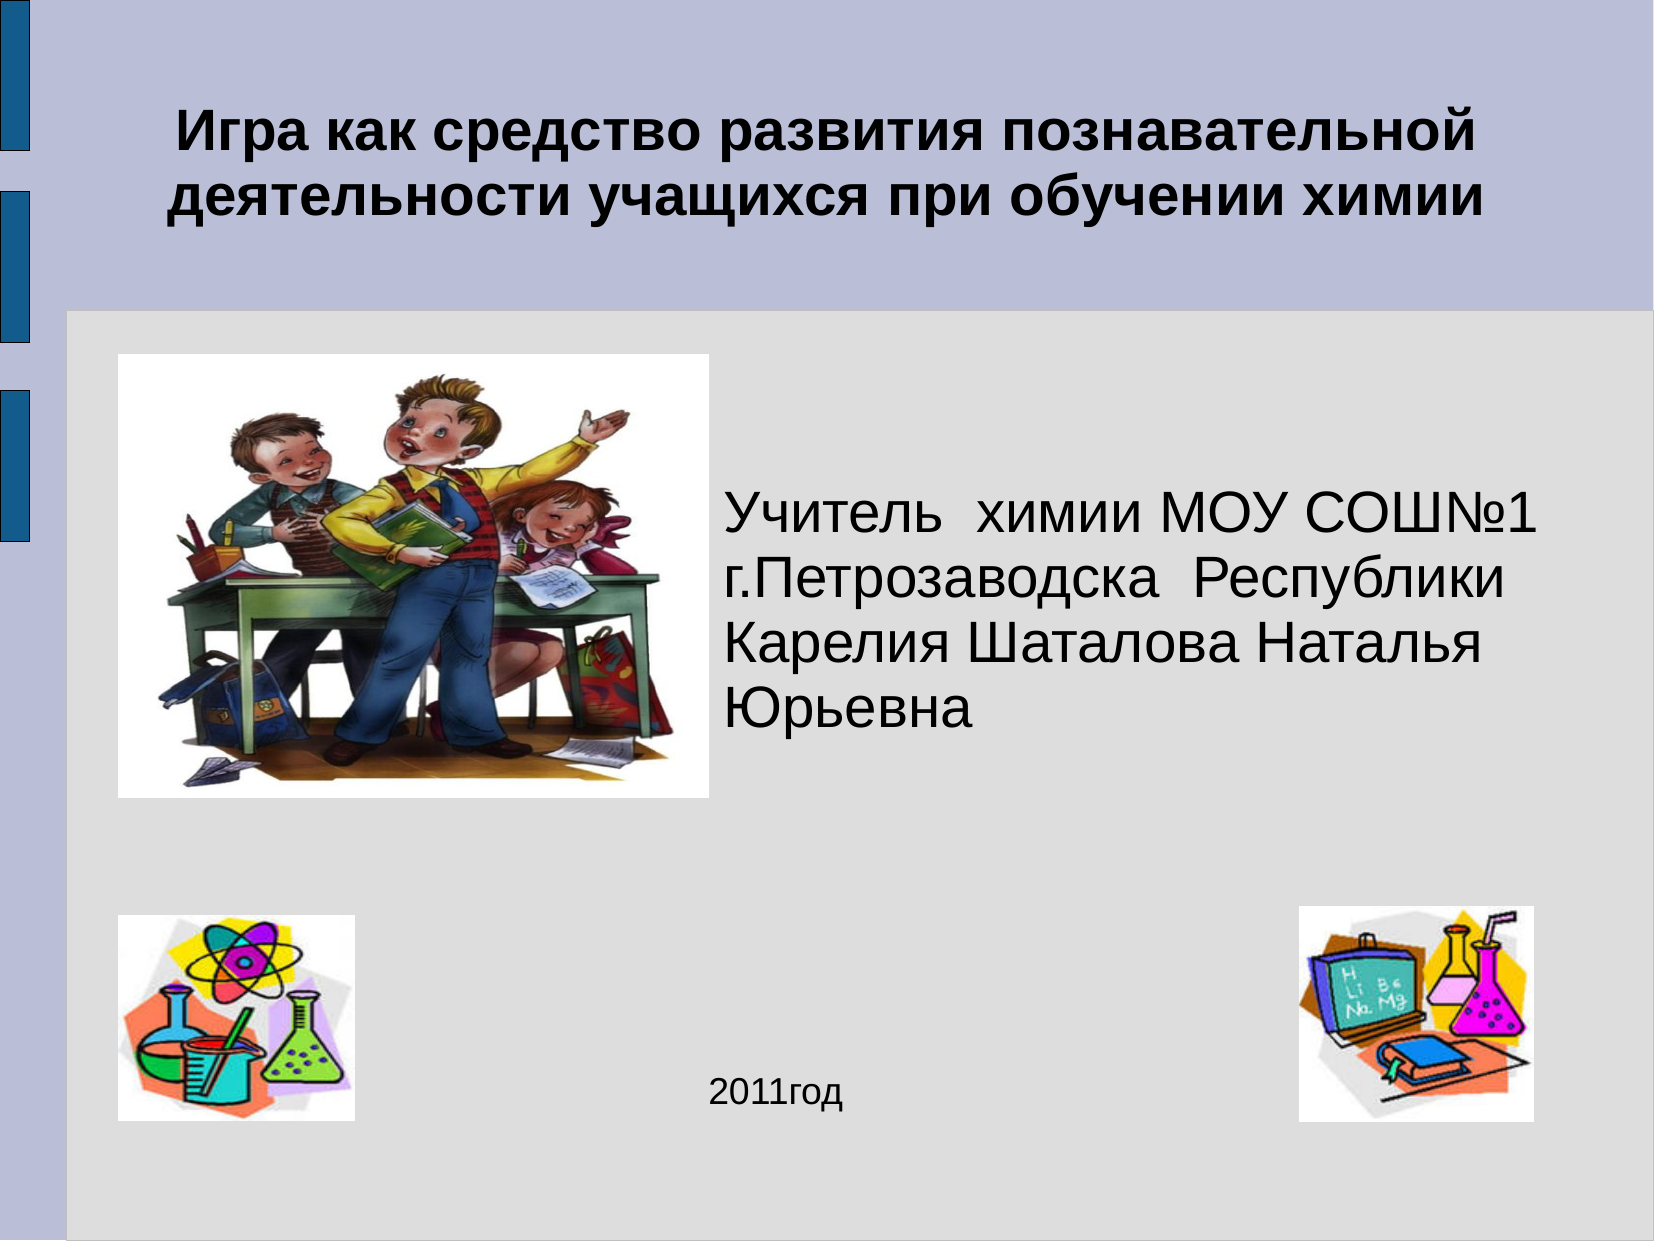

# Игра как средство развития познавательной деятельности учащихся при обучении химии
Учитель химии МОУ СОШ№1 г.Петрозаводска Республики Карелия Шаталова Наталья Юрьевна
 2011год